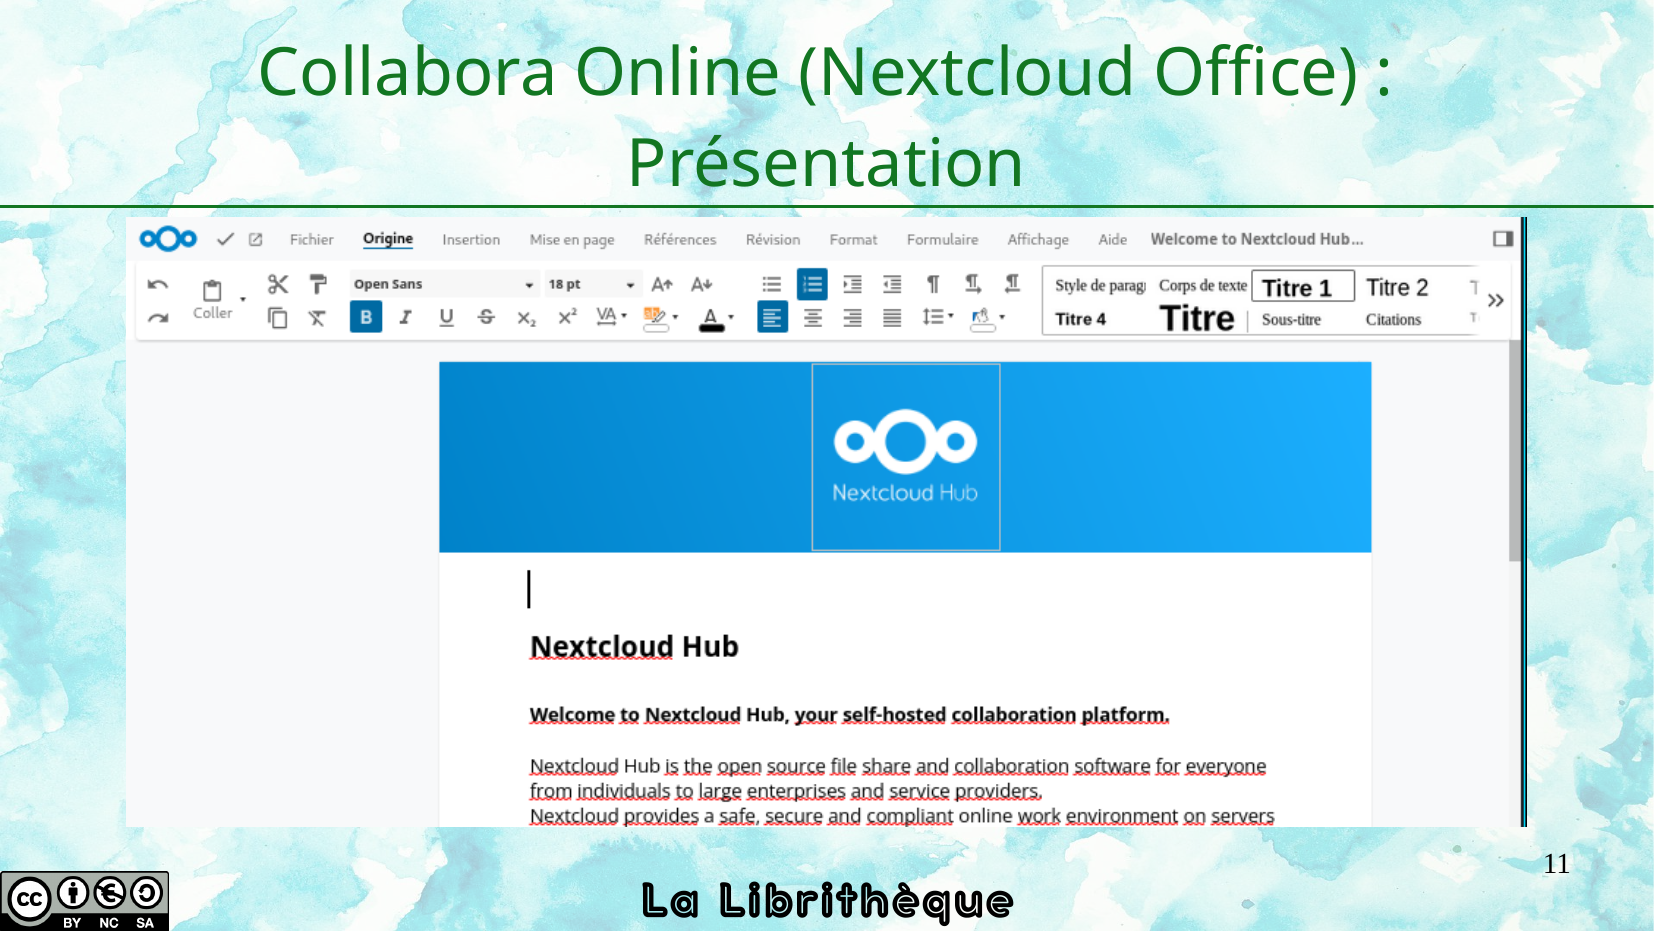

# Collabora Online (Nextcloud Office) : Présentation
11